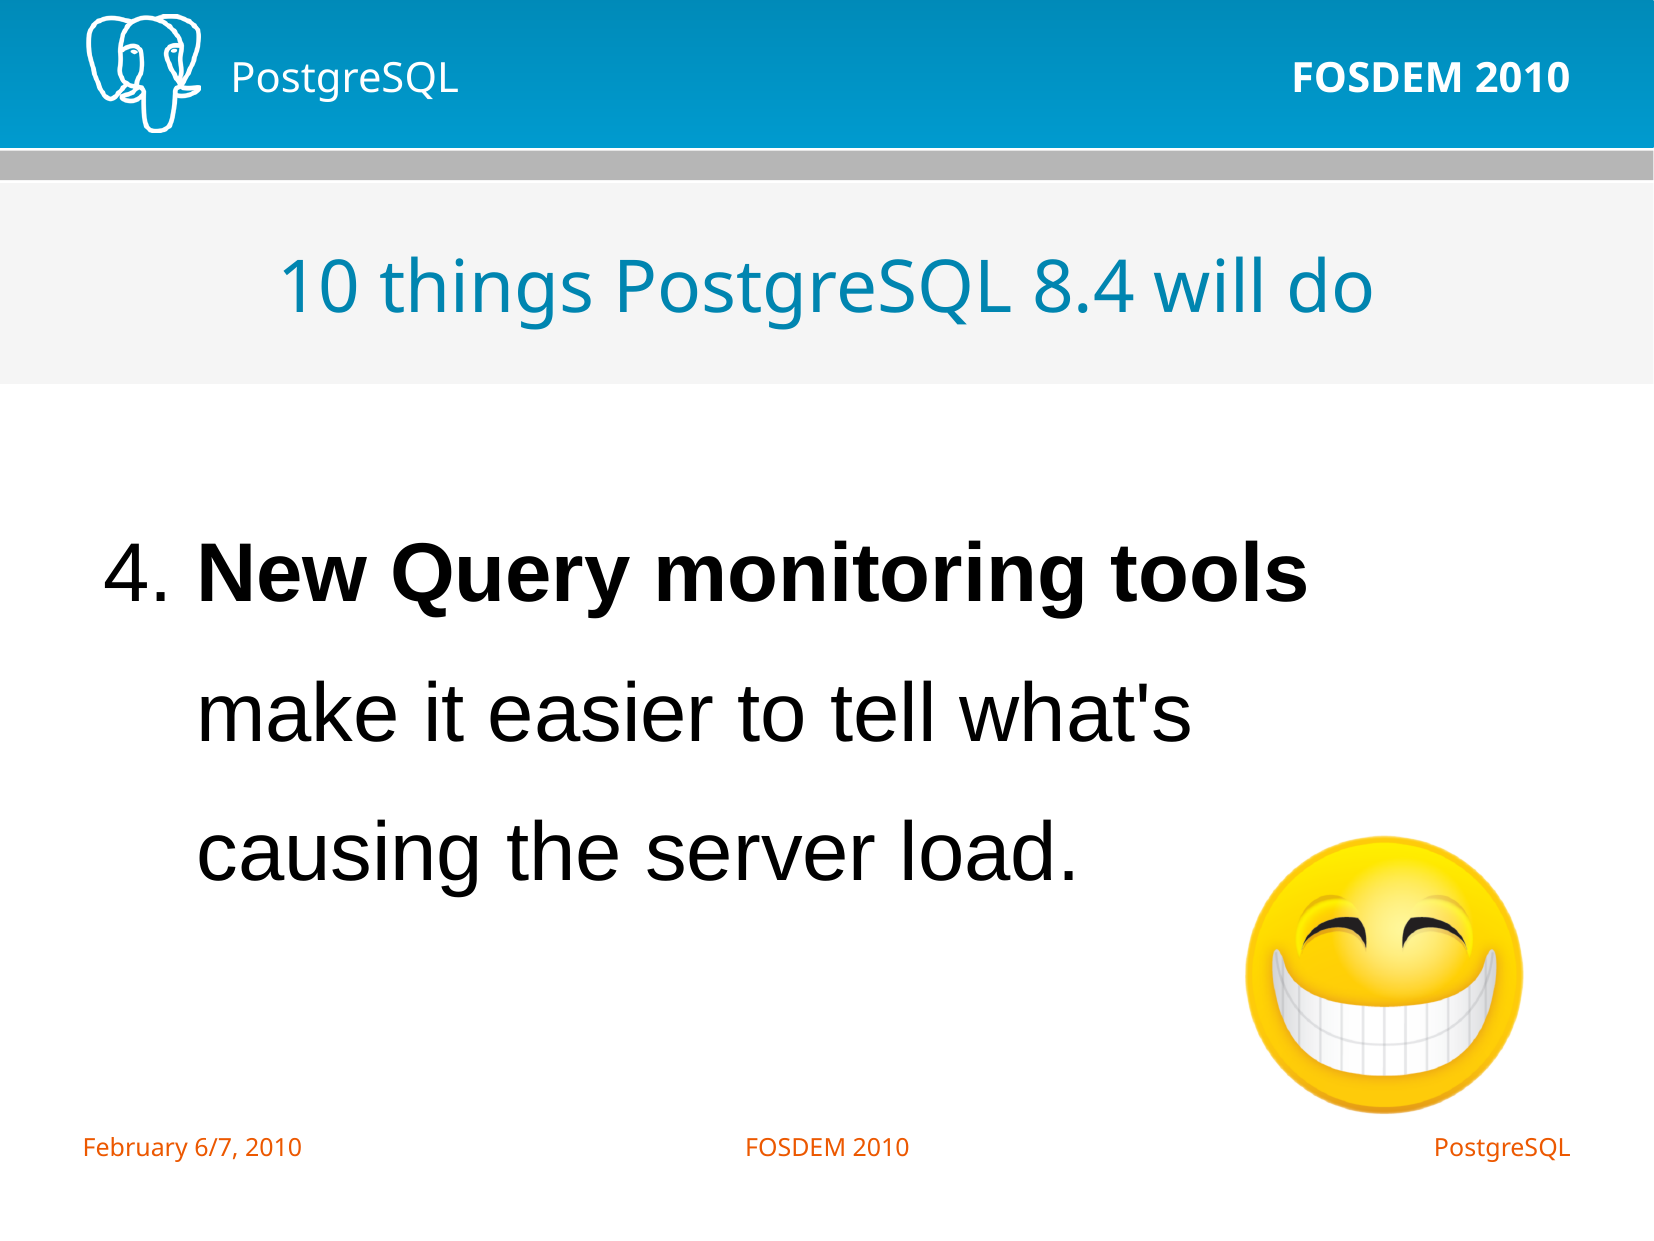

# 10 things PostgreSQL 8.4 will do
4. New Query monitoring tools
 make it easier to tell what's
 causing the server load.
11